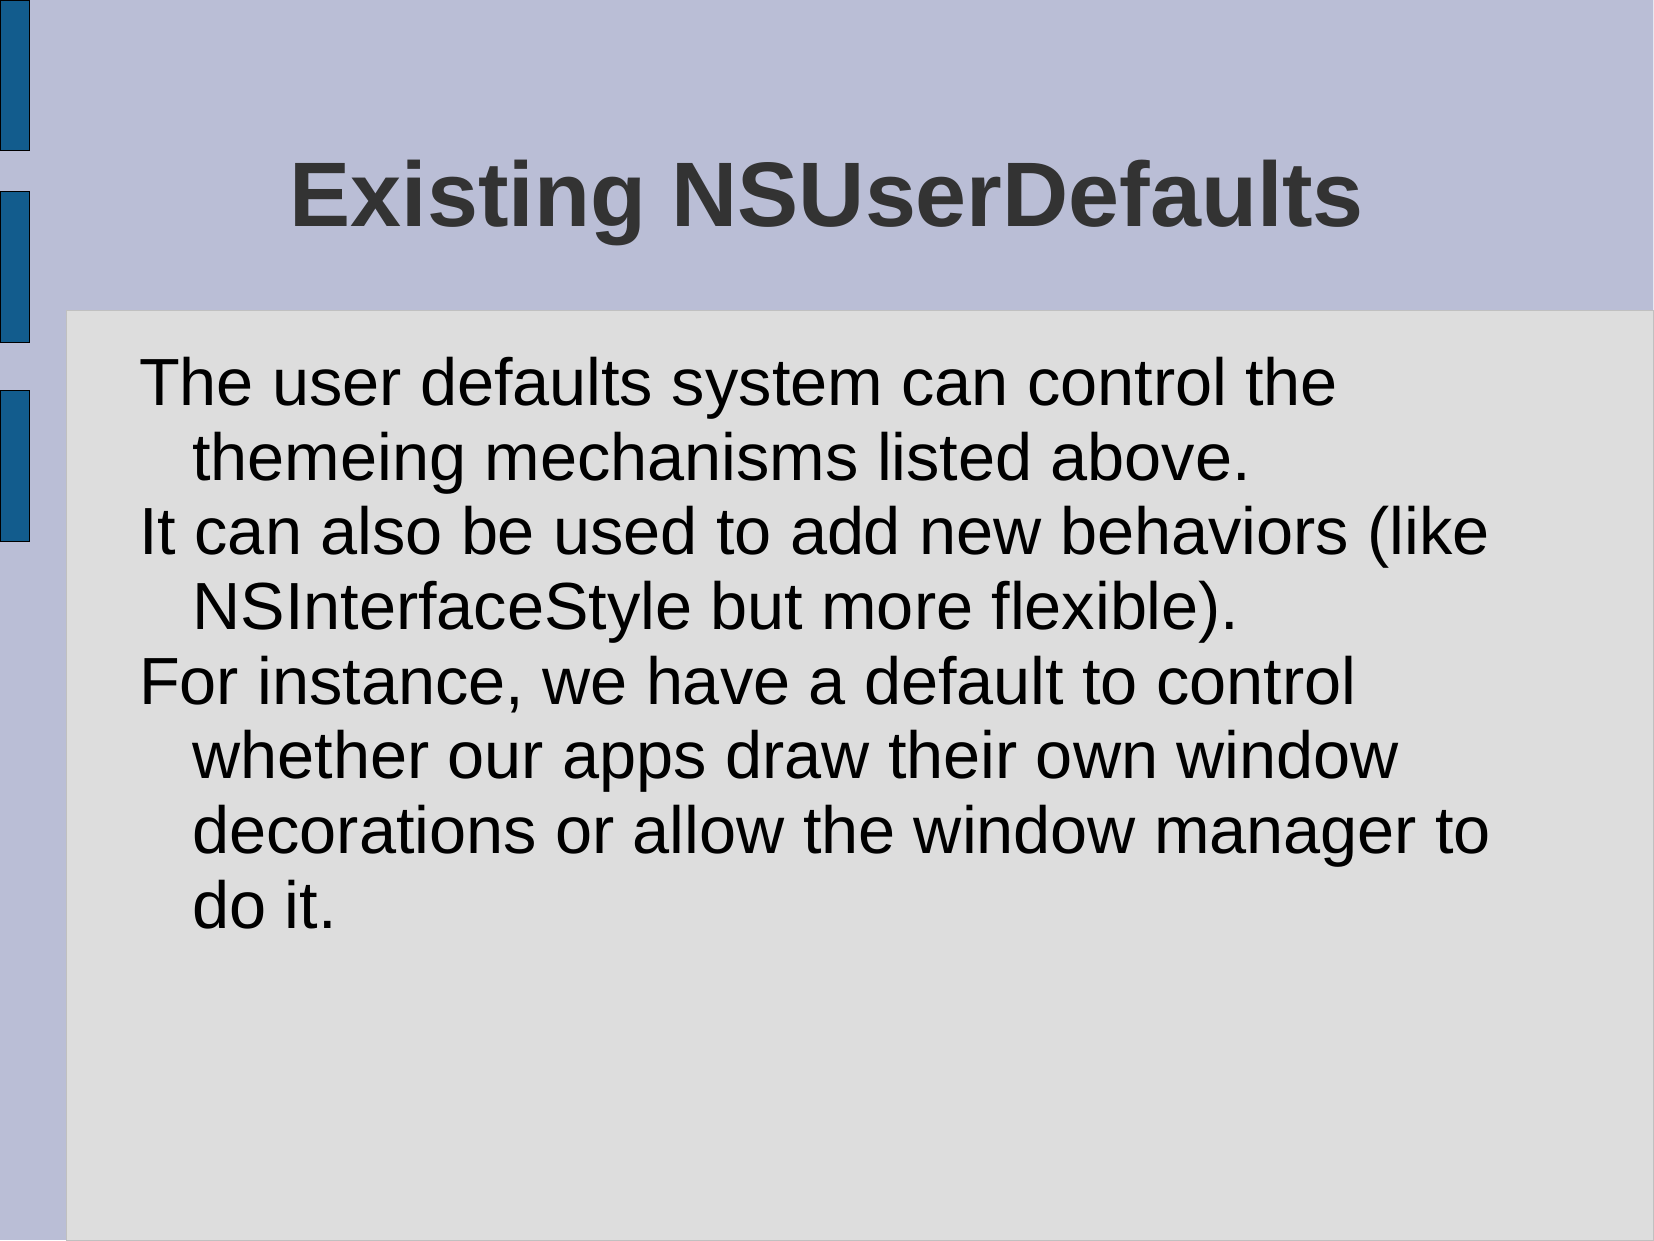

# Existing NSUserDefaults
The user defaults system can control the themeing mechanisms listed above.
It can also be used to add new behaviors (like NSInterfaceStyle but more flexible).
For instance, we have a default to control whether our apps draw their own window decorations or allow the window manager to do it.